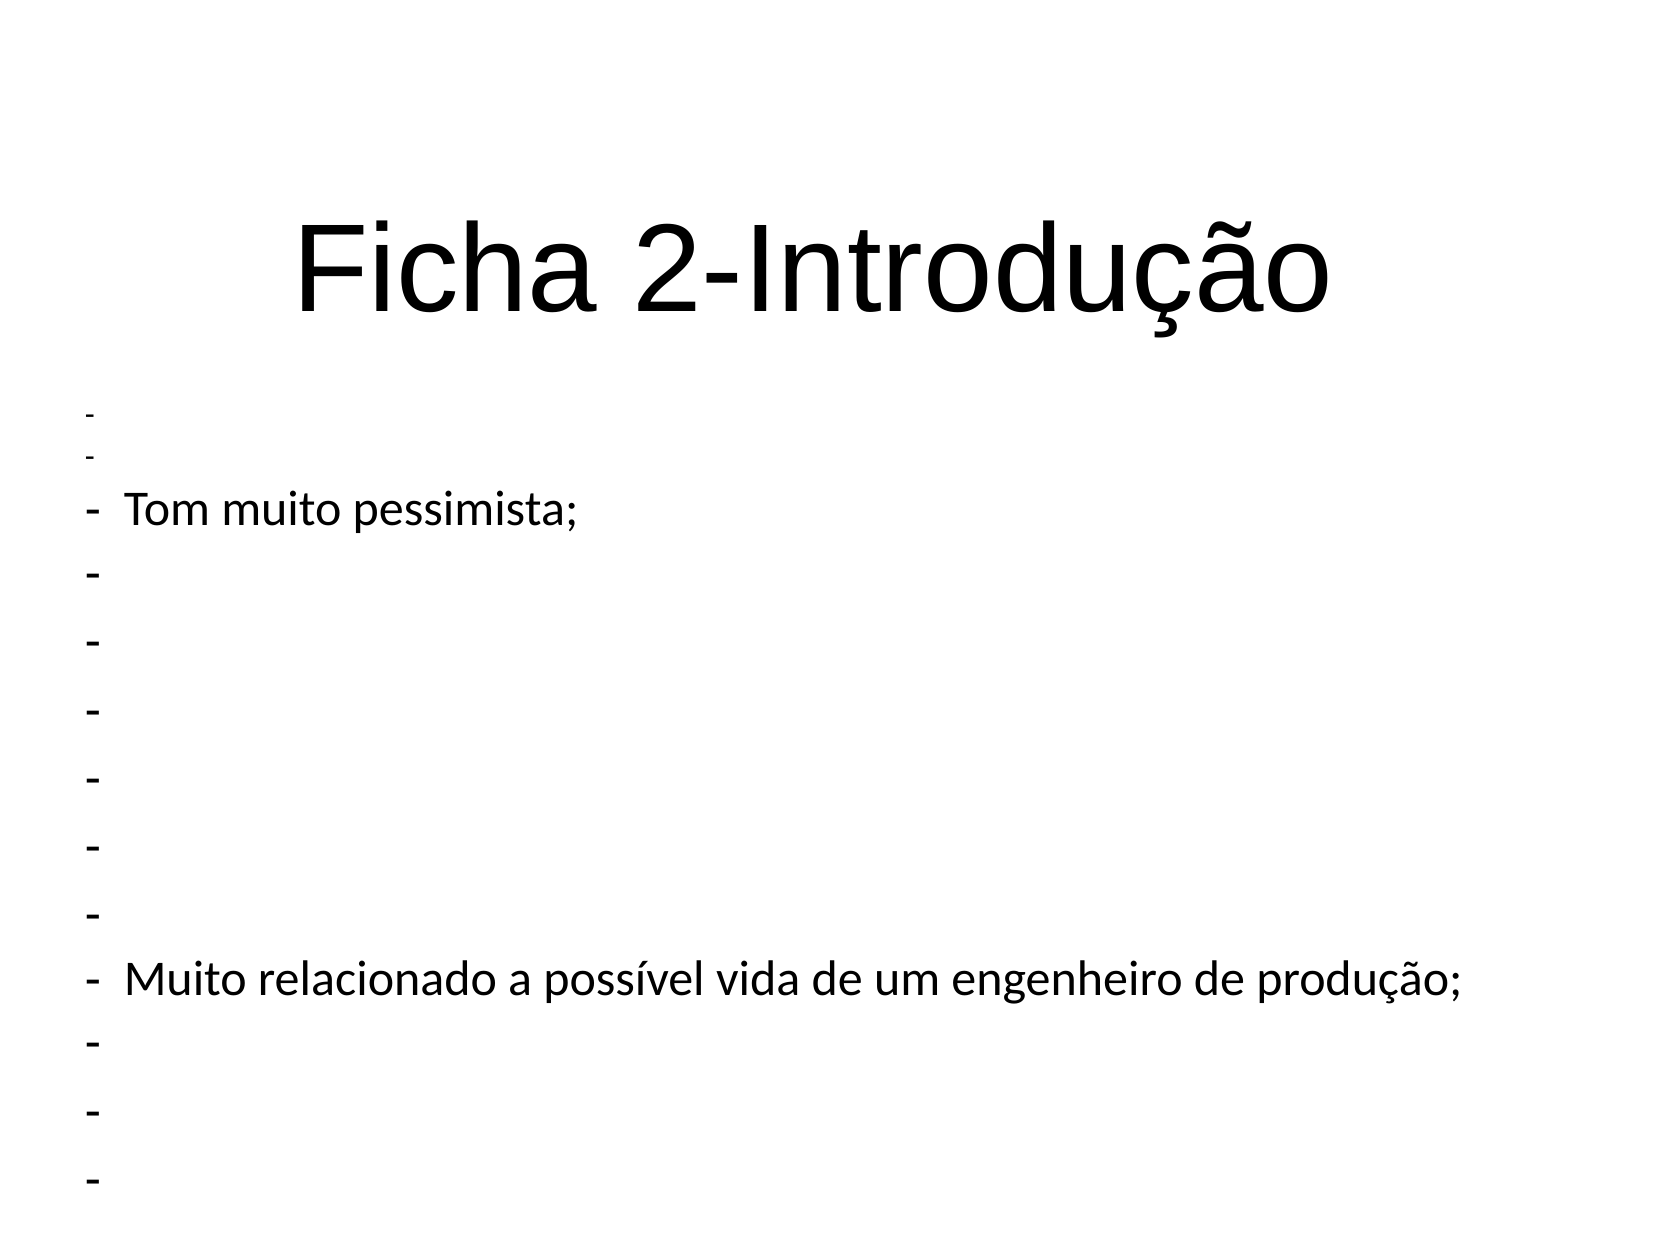

# Ficha 2-Introdução
Tom muito pessimista;
Muito relacionado a possível vida de um engenheiro de produção;